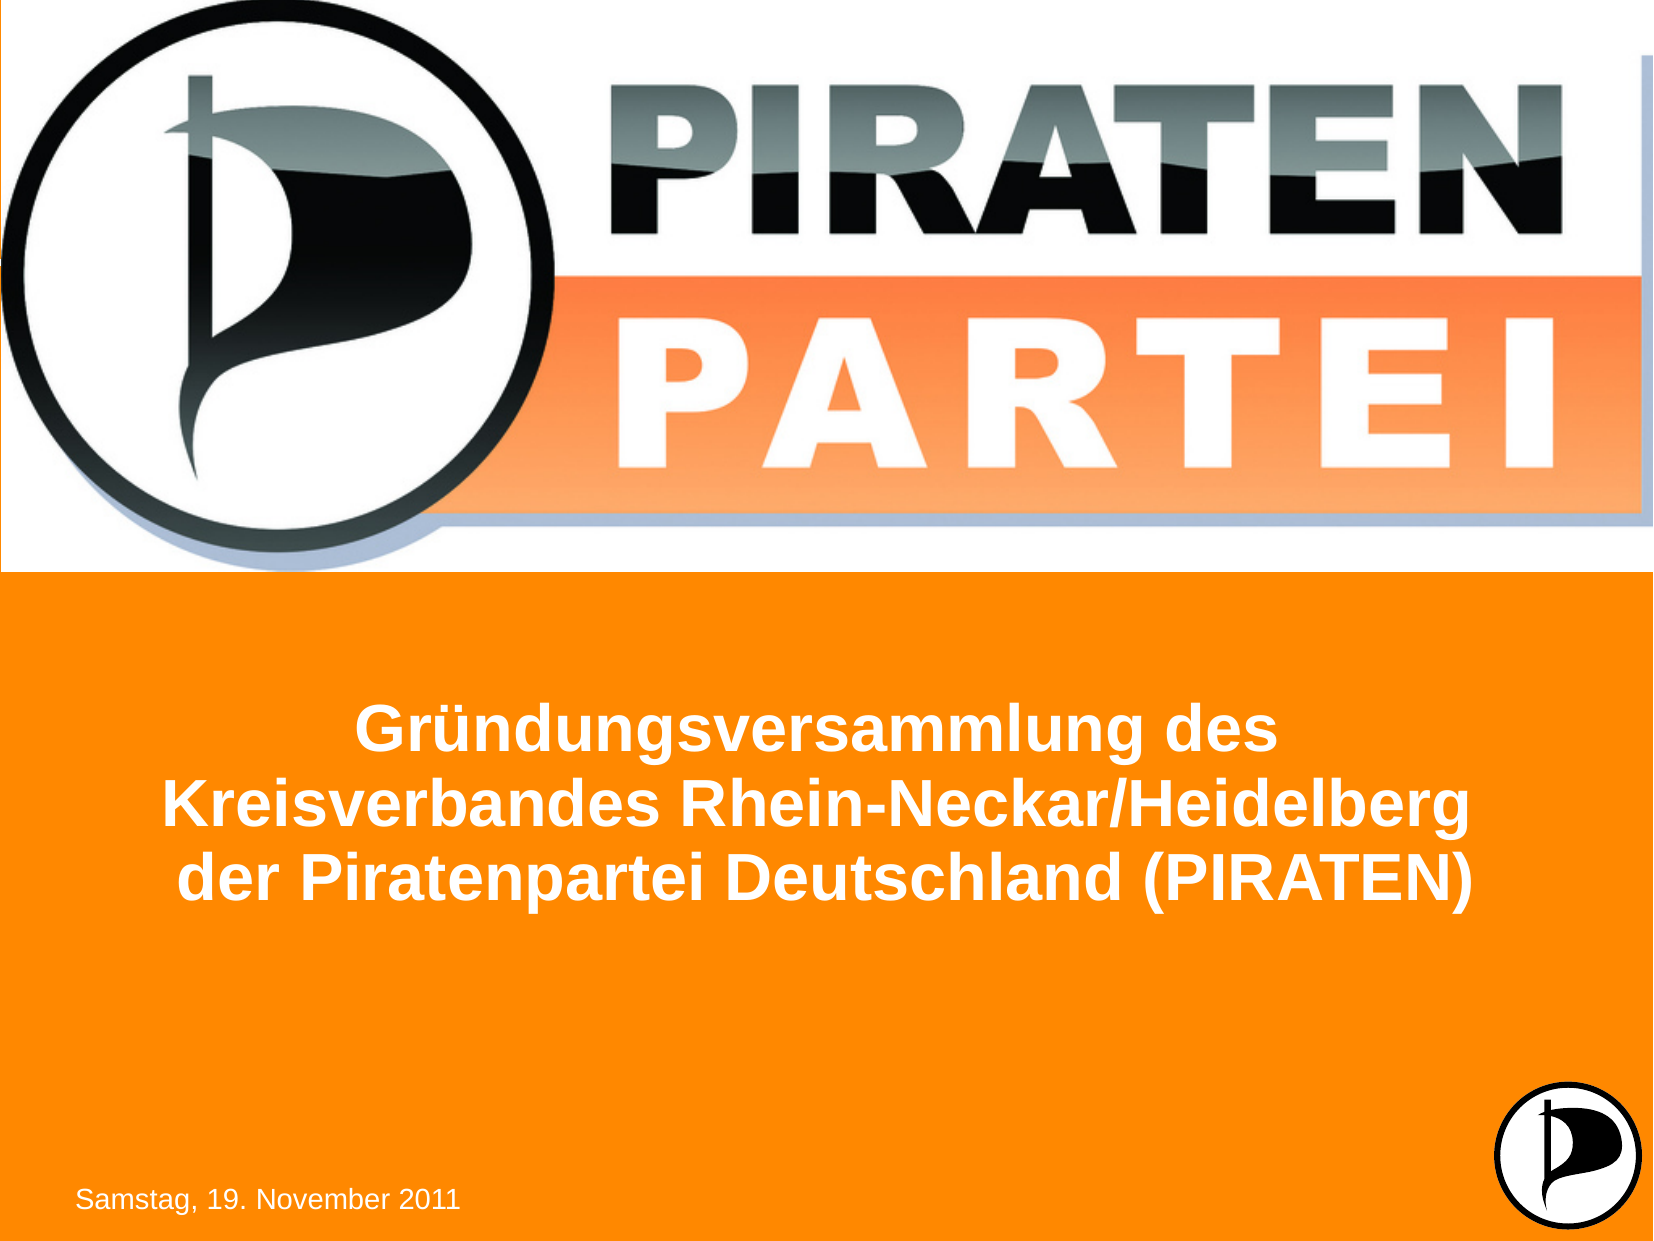

#
Gründungsversammlung des
Kreisverbandes Rhein-Neckar/Heidelberg
der Piratenpartei Deutschland (PIRATEN)